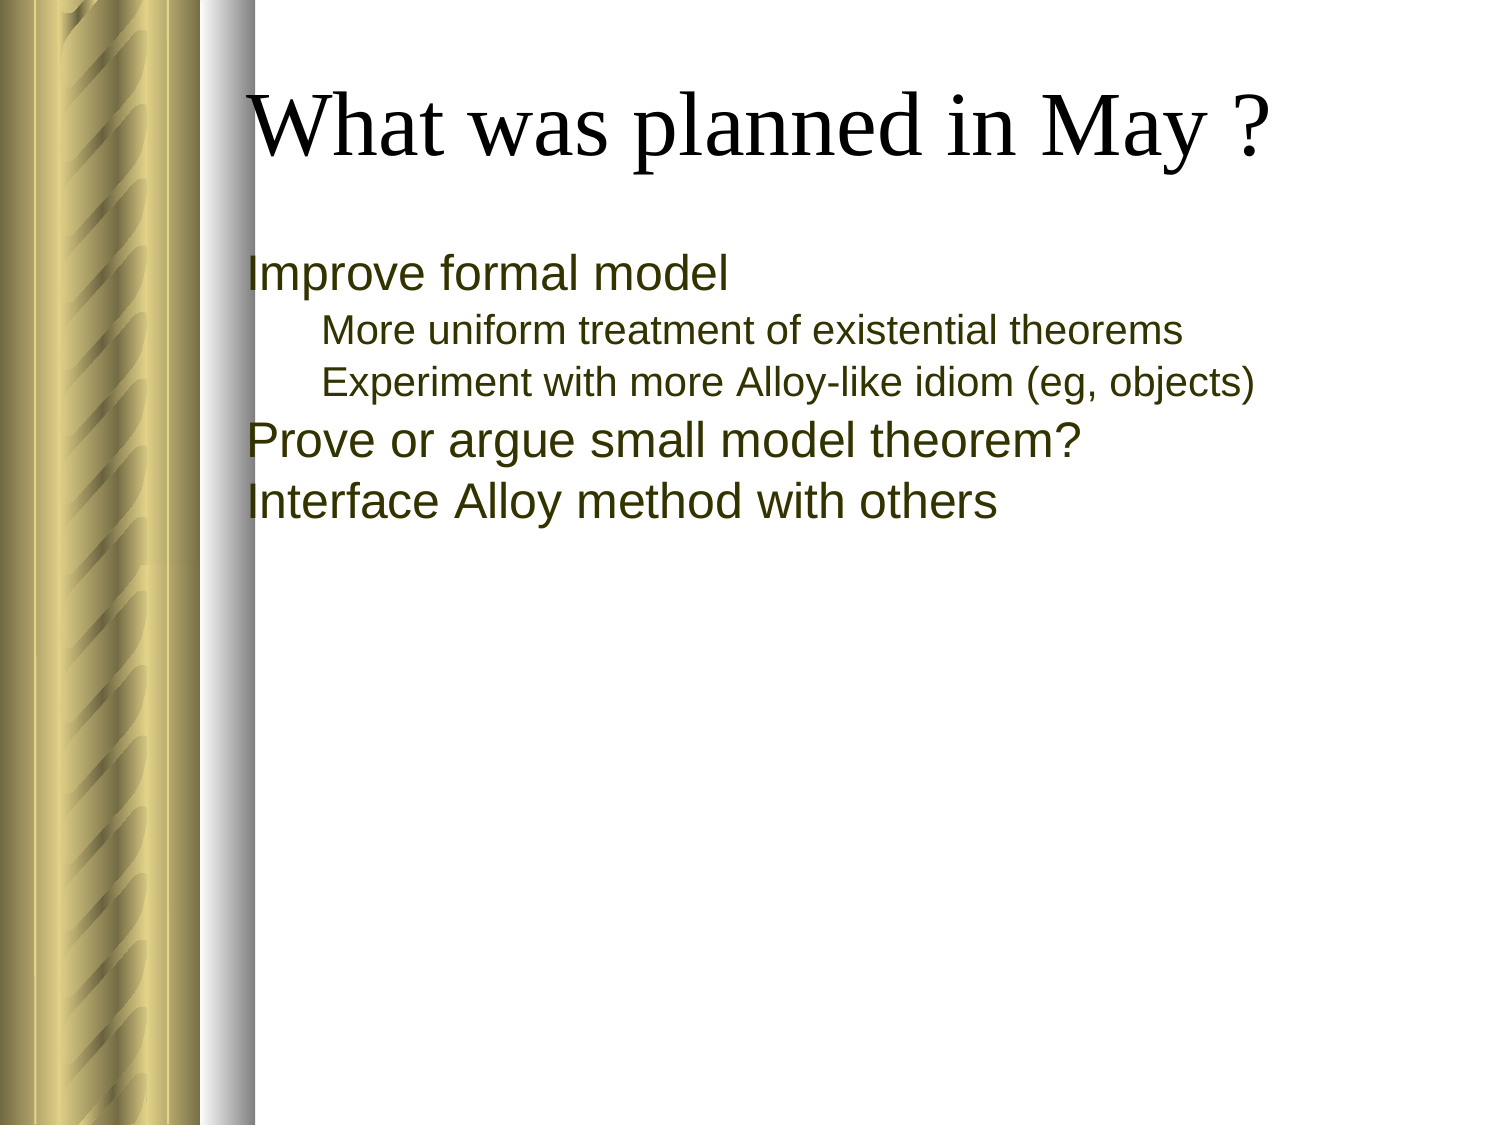

# What was planned in May ?
Improve formal model
More uniform treatment of existential theorems
Experiment with more Alloy-like idiom (eg, objects)
Prove or argue small model theorem?
Interface Alloy method with others